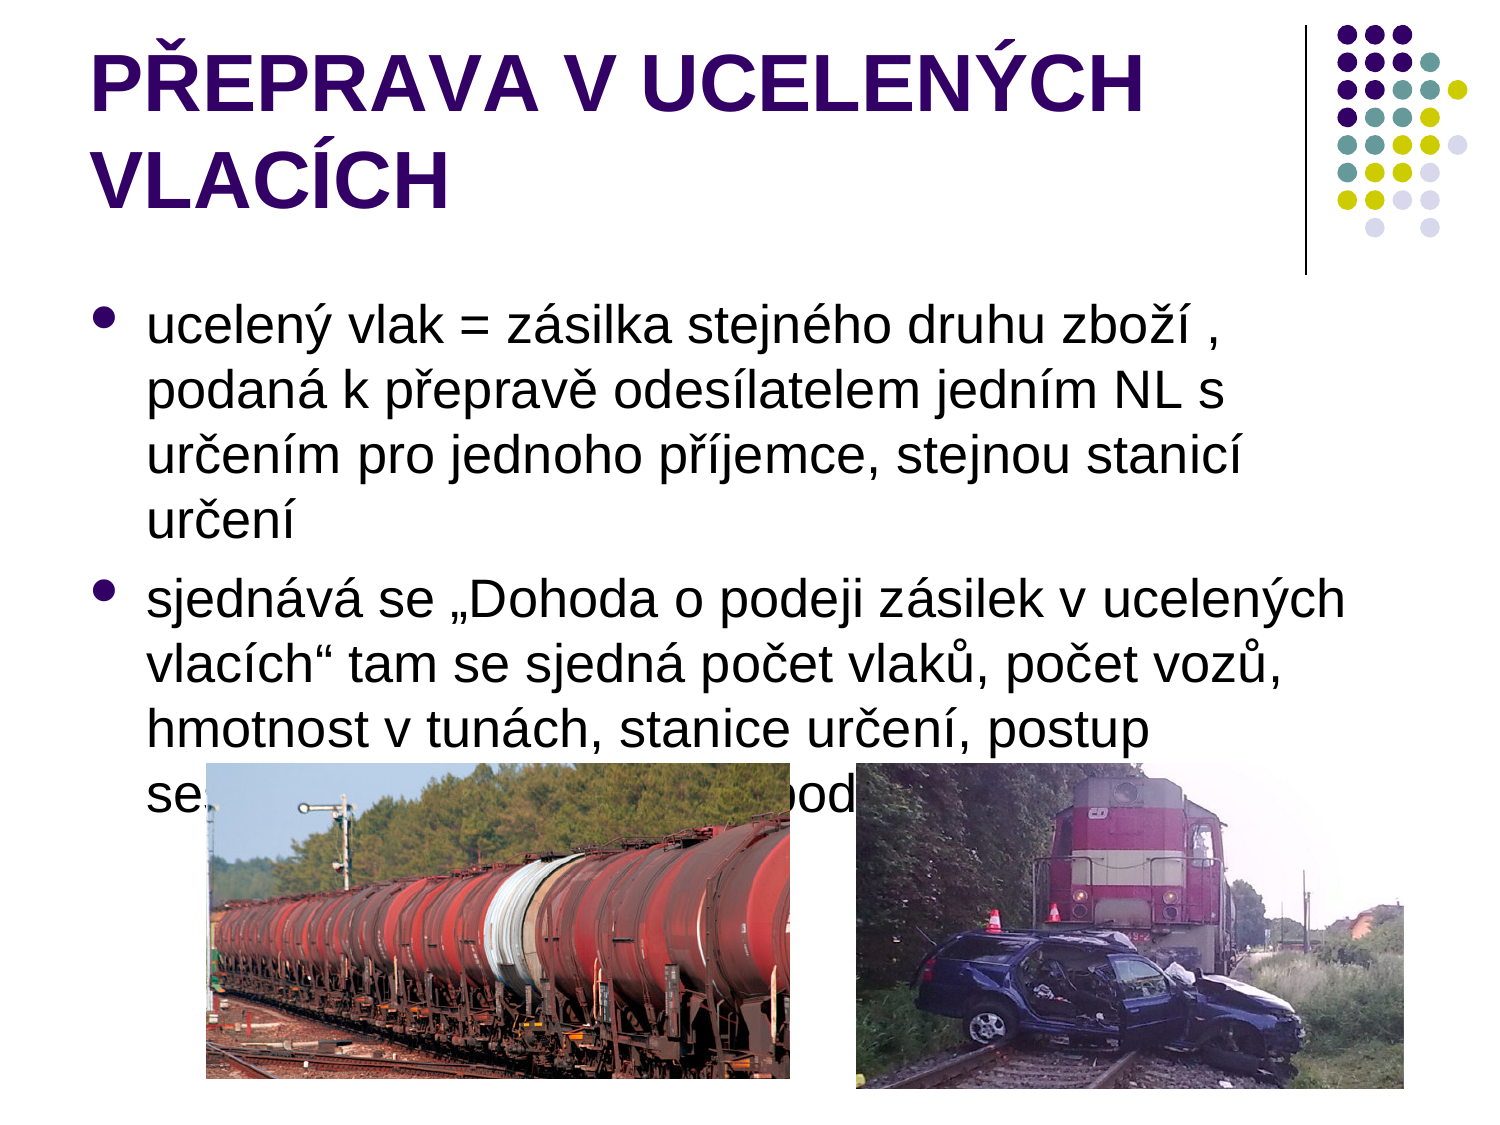

# PŘEPRAVA V UCELENÝCH VLACÍCH
ucelený vlak = zásilka stejného druhu zboží , podaná k přepravě odesílatelem jedním NL s určením pro jednoho příjemce, stejnou stanicí určení
sjednává se „Dohoda o podeji zásilek v ucelených vlacích“ tam se sjedná počet vlaků, počet vozů, hmotnost v tunách, stanice určení, postup sestavování vlaků a další podmínky